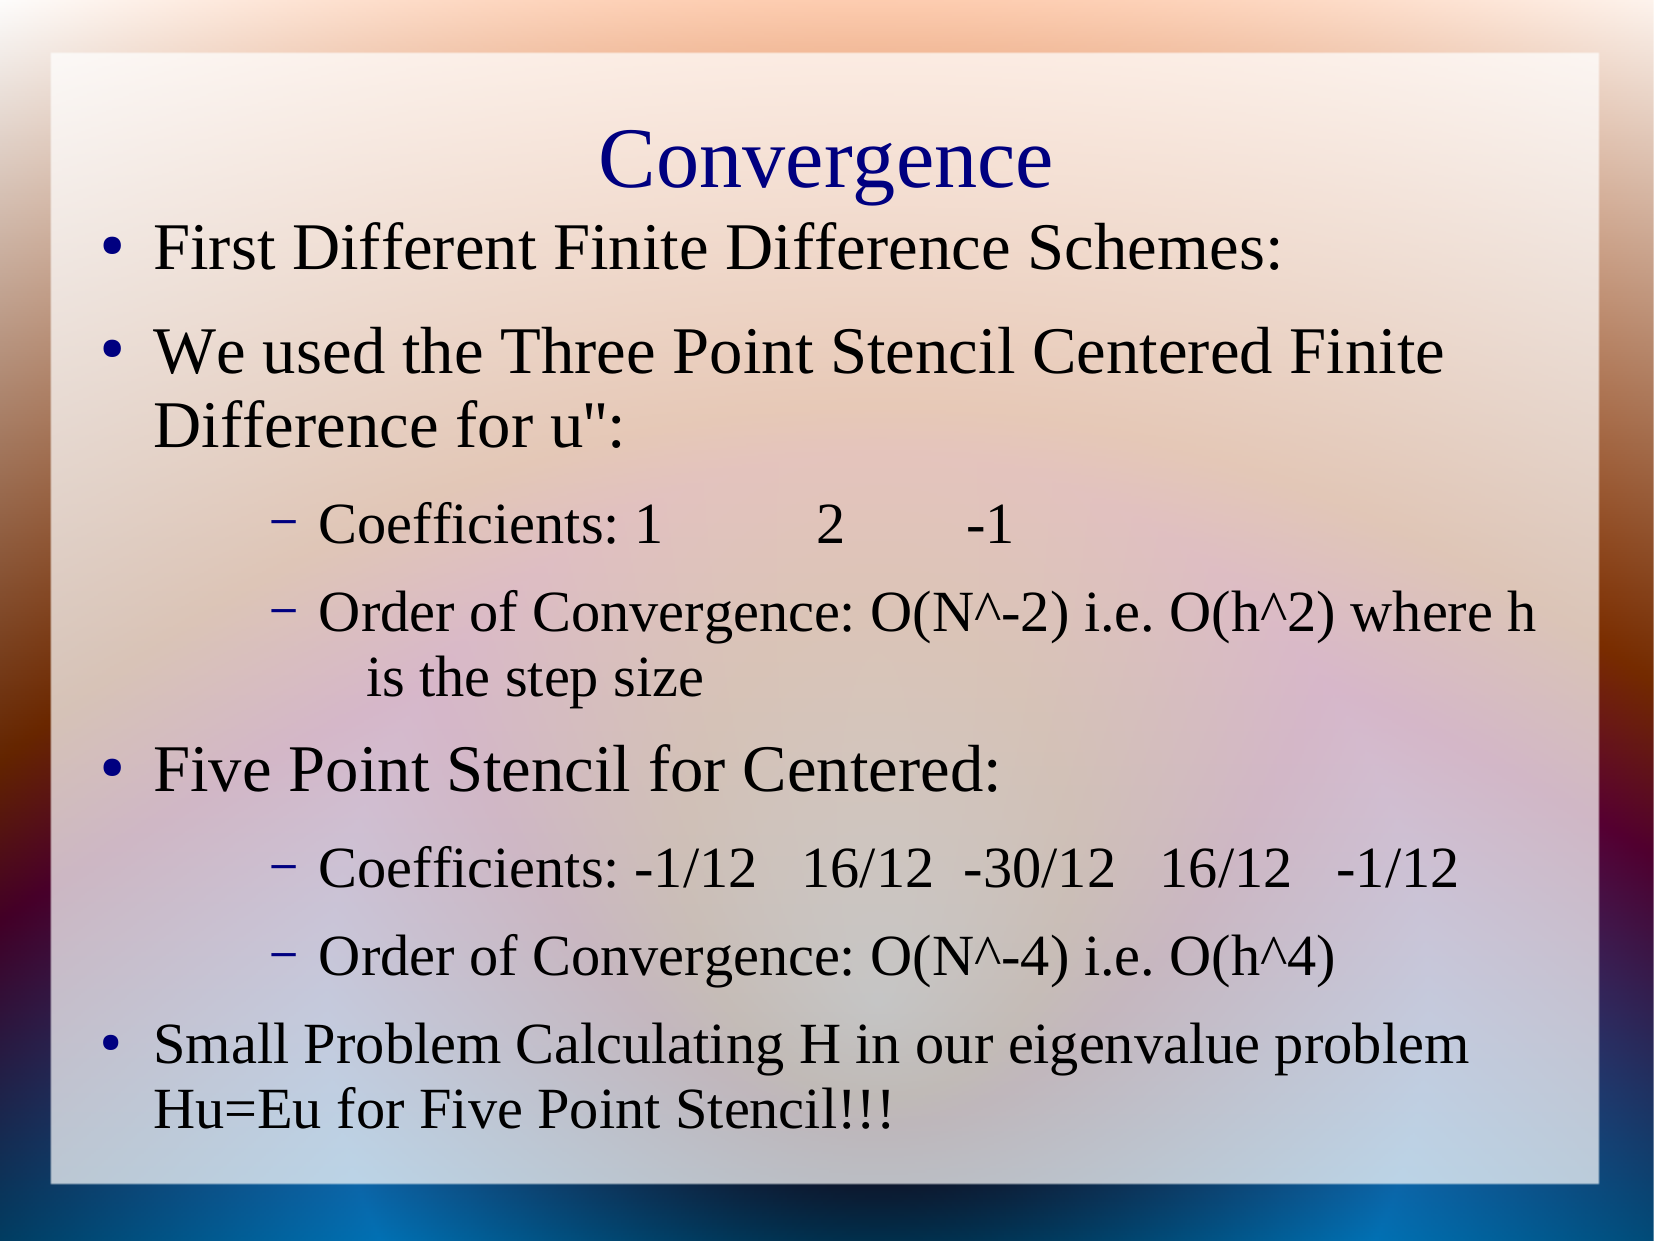

# Convergence
First Different Finite Difference Schemes:
We used the Three Point Stencil Centered Finite Difference for u'':
Coefficients: 1 		2 		-1
Order of Convergence: O(N^-2) i.e. O(h^2) where h is the step size
Five Point Stencil for Centered:
Coefficients: -1/12 16/12 -30/12 16/12 -1/12
Order of Convergence: O(N^-4) i.e. O(h^4)
Small Problem Calculating H in our eigenvalue problem Hu=Eu for Five Point Stencil!!!